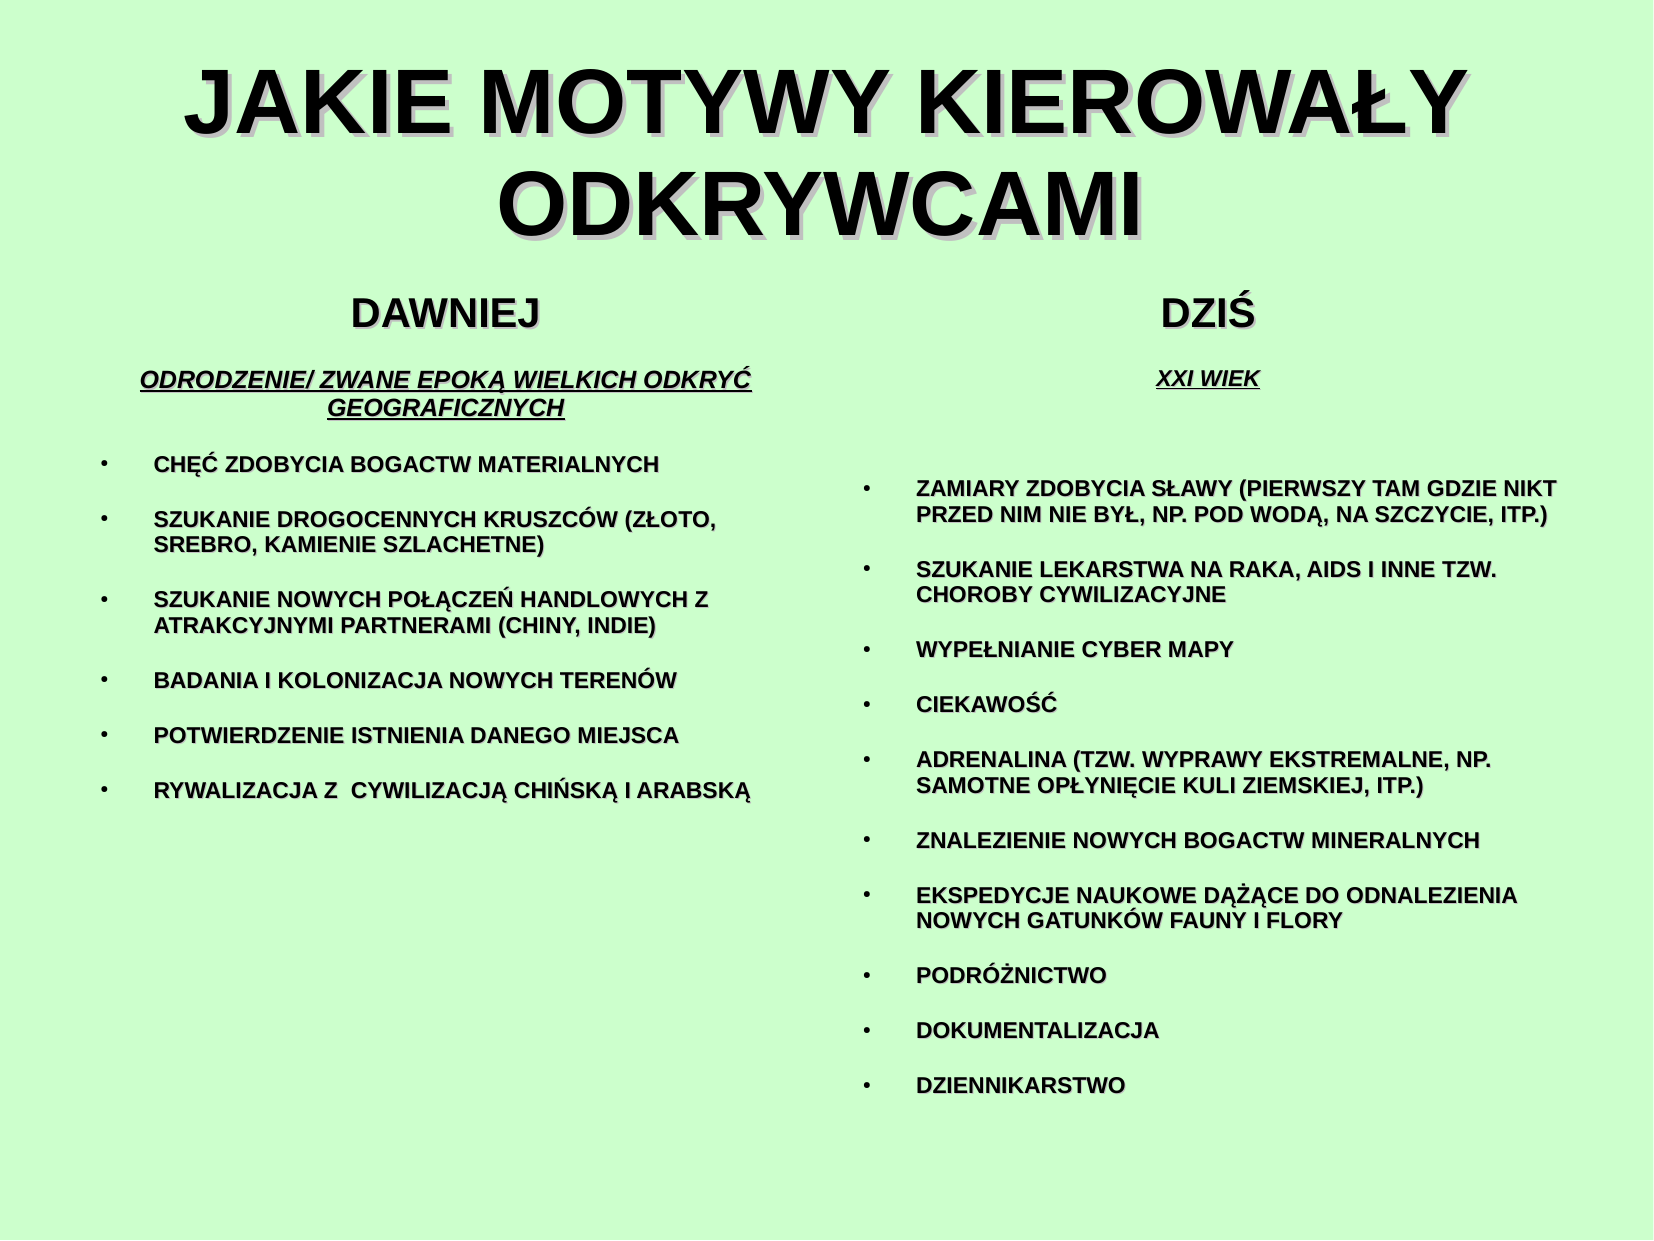

# JAKIE MOTYWY KIEROWAŁY ODKRYWCAMI
DAWNIEJ
ODRODZENIE/ ZWANE EPOKĄ WIELKICH ODKRYĆ GEOGRAFICZNYCH
CHĘĆ ZDOBYCIA BOGACTW MATERIALNYCH
SZUKANIE DROGOCENNYCH KRUSZCÓW (ZŁOTO, SREBRO, KAMIENIE SZLACHETNE)
SZUKANIE NOWYCH POŁĄCZEŃ HANDLOWYCH Z ATRAKCYJNYMI PARTNERAMI (CHINY, INDIE)
BADANIA I KOLONIZACJA NOWYCH TERENÓW
POTWIERDZENIE ISTNIENIA DANEGO MIEJSCA
RYWALIZACJA Z CYWILIZACJĄ CHIŃSKĄ I ARABSKĄ
DZIŚ
XXI WIEK
ZAMIARY ZDOBYCIA SŁAWY (PIERWSZY TAM GDZIE NIKT PRZED NIM NIE BYŁ, NP. POD WODĄ, NA SZCZYCIE, ITP.)
SZUKANIE LEKARSTWA NA RAKA, AIDS I INNE TZW. CHOROBY CYWILIZACYJNE
WYPEŁNIANIE CYBER MAPY
CIEKAWOŚĆ
ADRENALINA (TZW. WYPRAWY EKSTREMALNE, NP. SAMOTNE OPŁYNIĘCIE KULI ZIEMSKIEJ, ITP.)
ZNALEZIENIE NOWYCH BOGACTW MINERALNYCH
EKSPEDYCJE NAUKOWE DĄŻĄCE DO ODNALEZIENIA NOWYCH GATUNKÓW FAUNY I FLORY
PODRÓŻNICTWO
DOKUMENTALIZACJA
DZIENNIKARSTWO